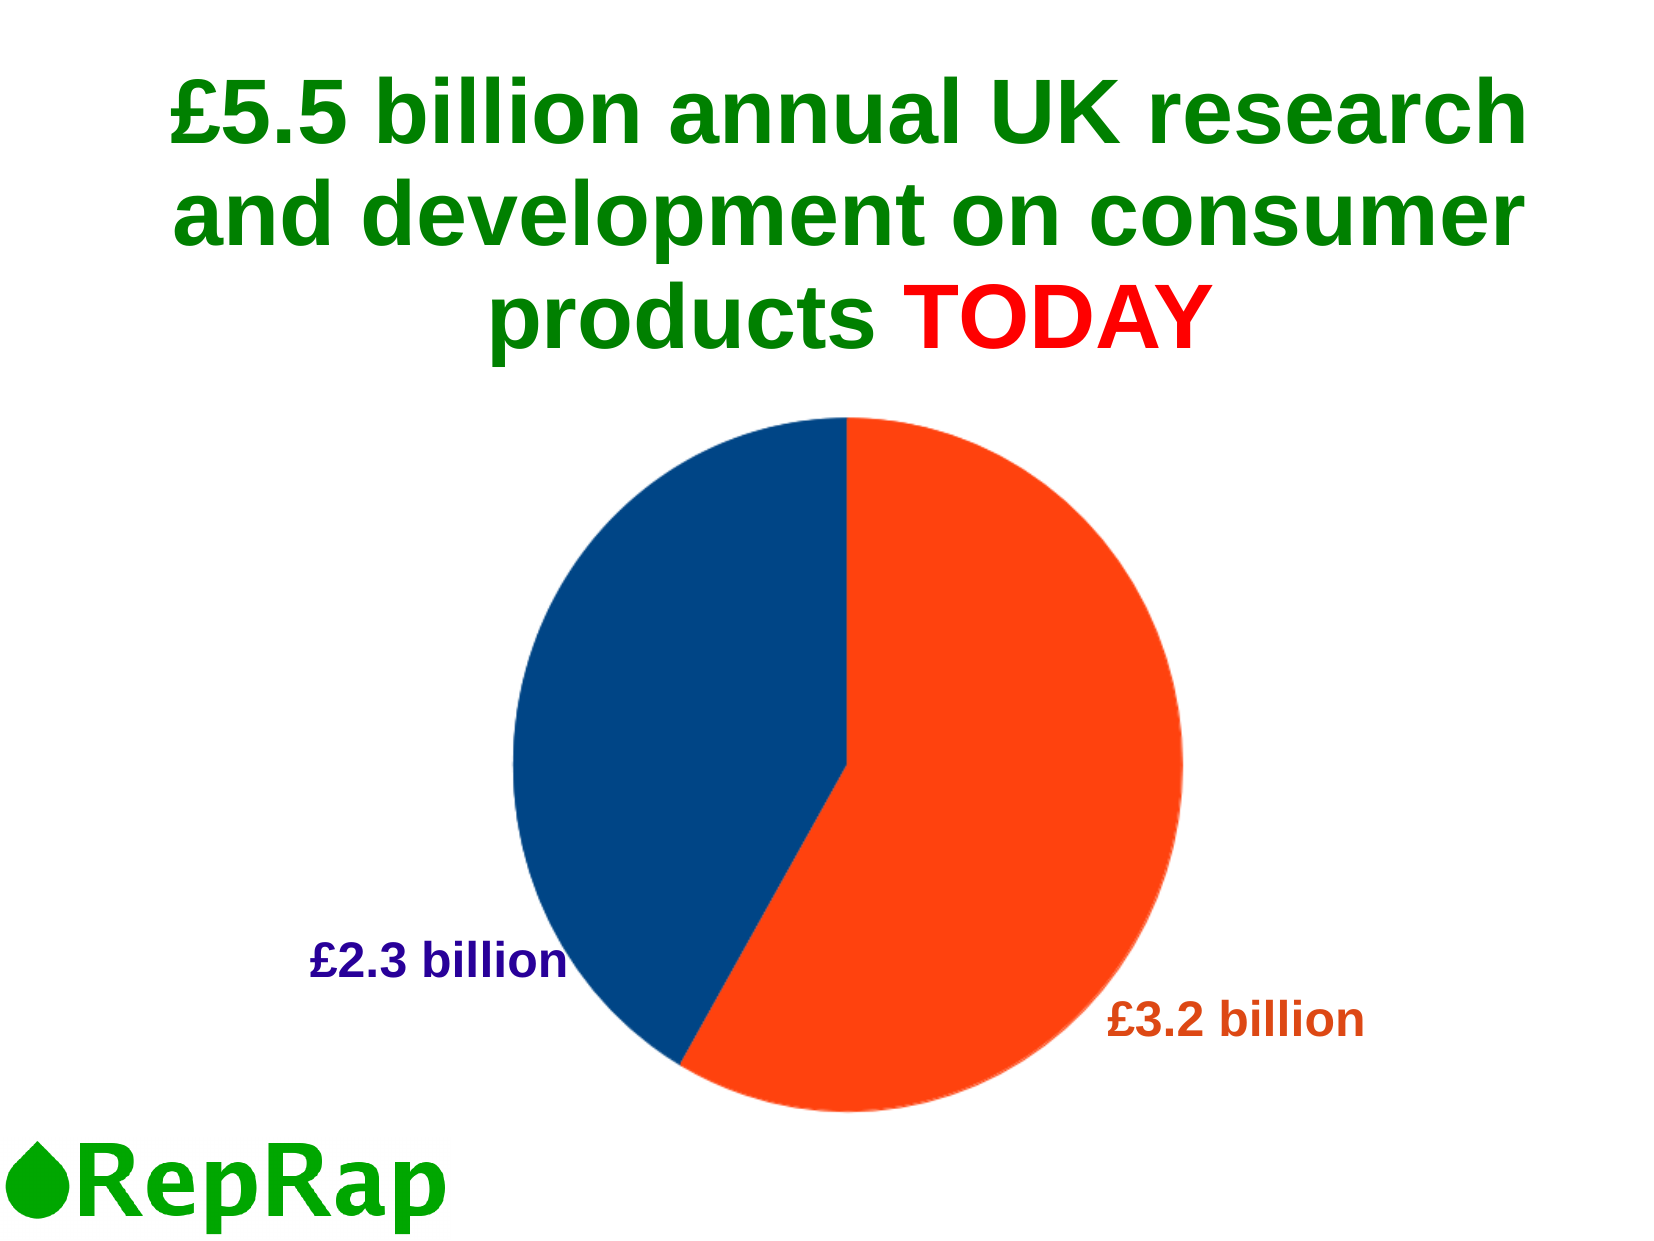

# £5.5 billion annual UK research and development on consumer products TODAY
£2.3 billion
£3.2 billion